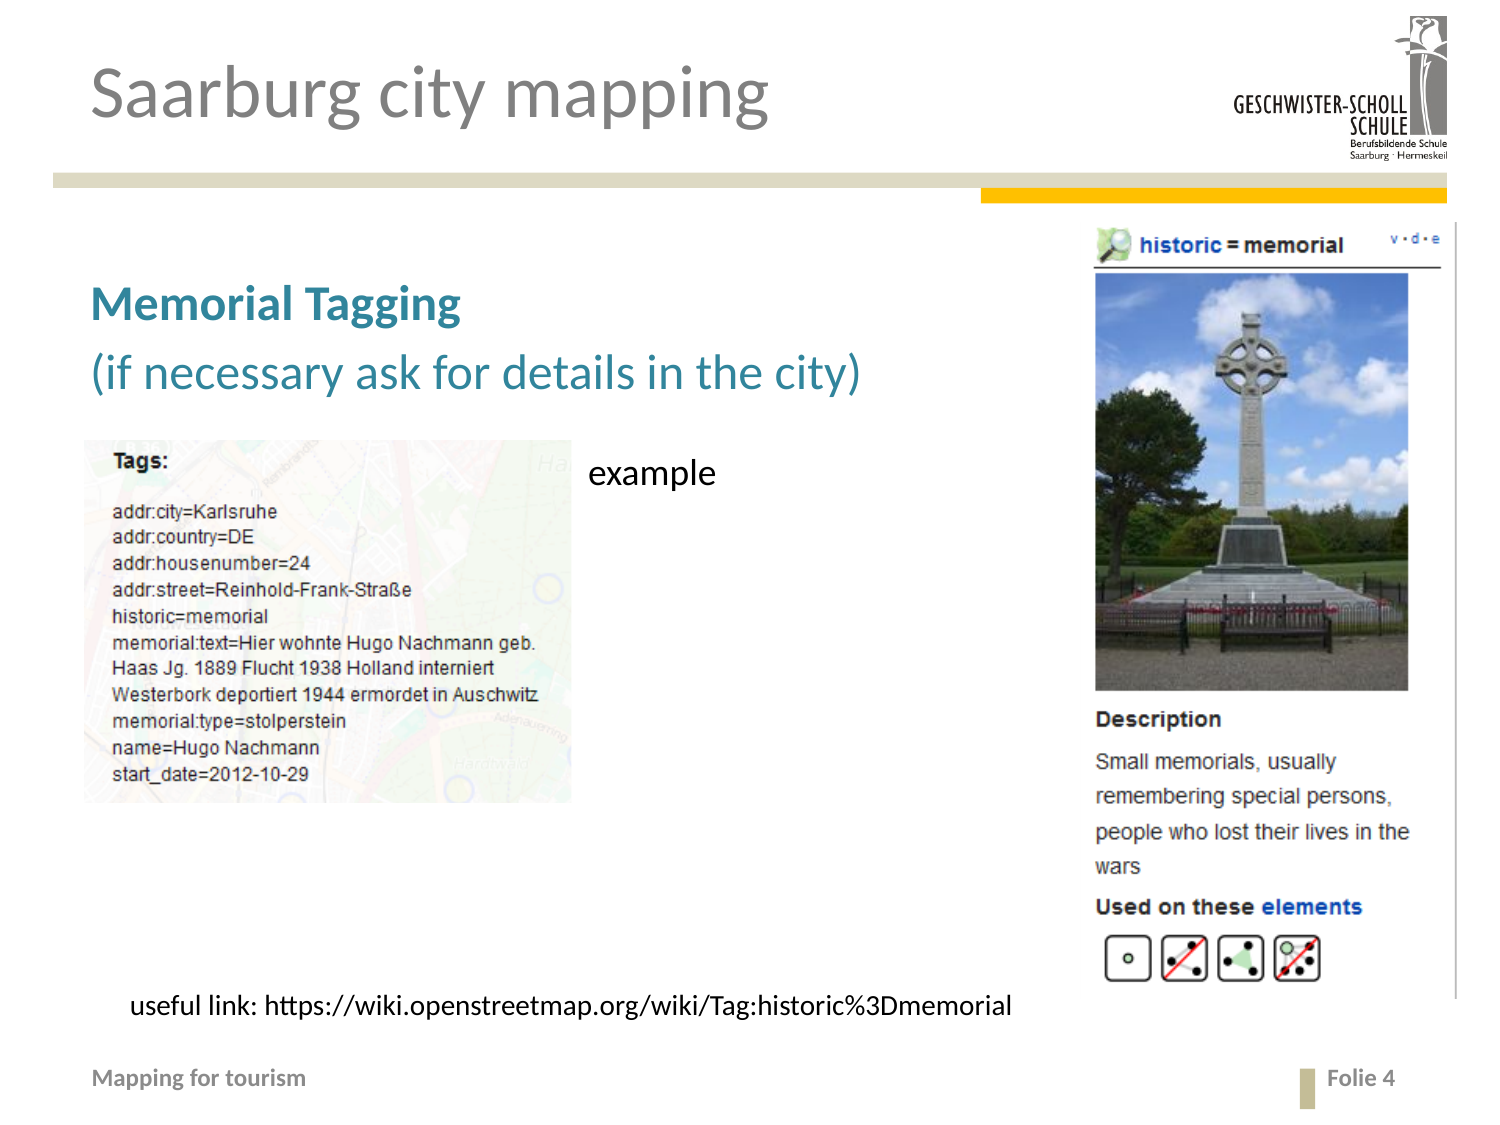

# Saarburg city mapping
Memorial Tagging
(if necessary ask for details in the city)
example
useful link: https://wiki.openstreetmap.org/wiki/Tag:historic%3Dmemorial
Mapping for tourism
Folie